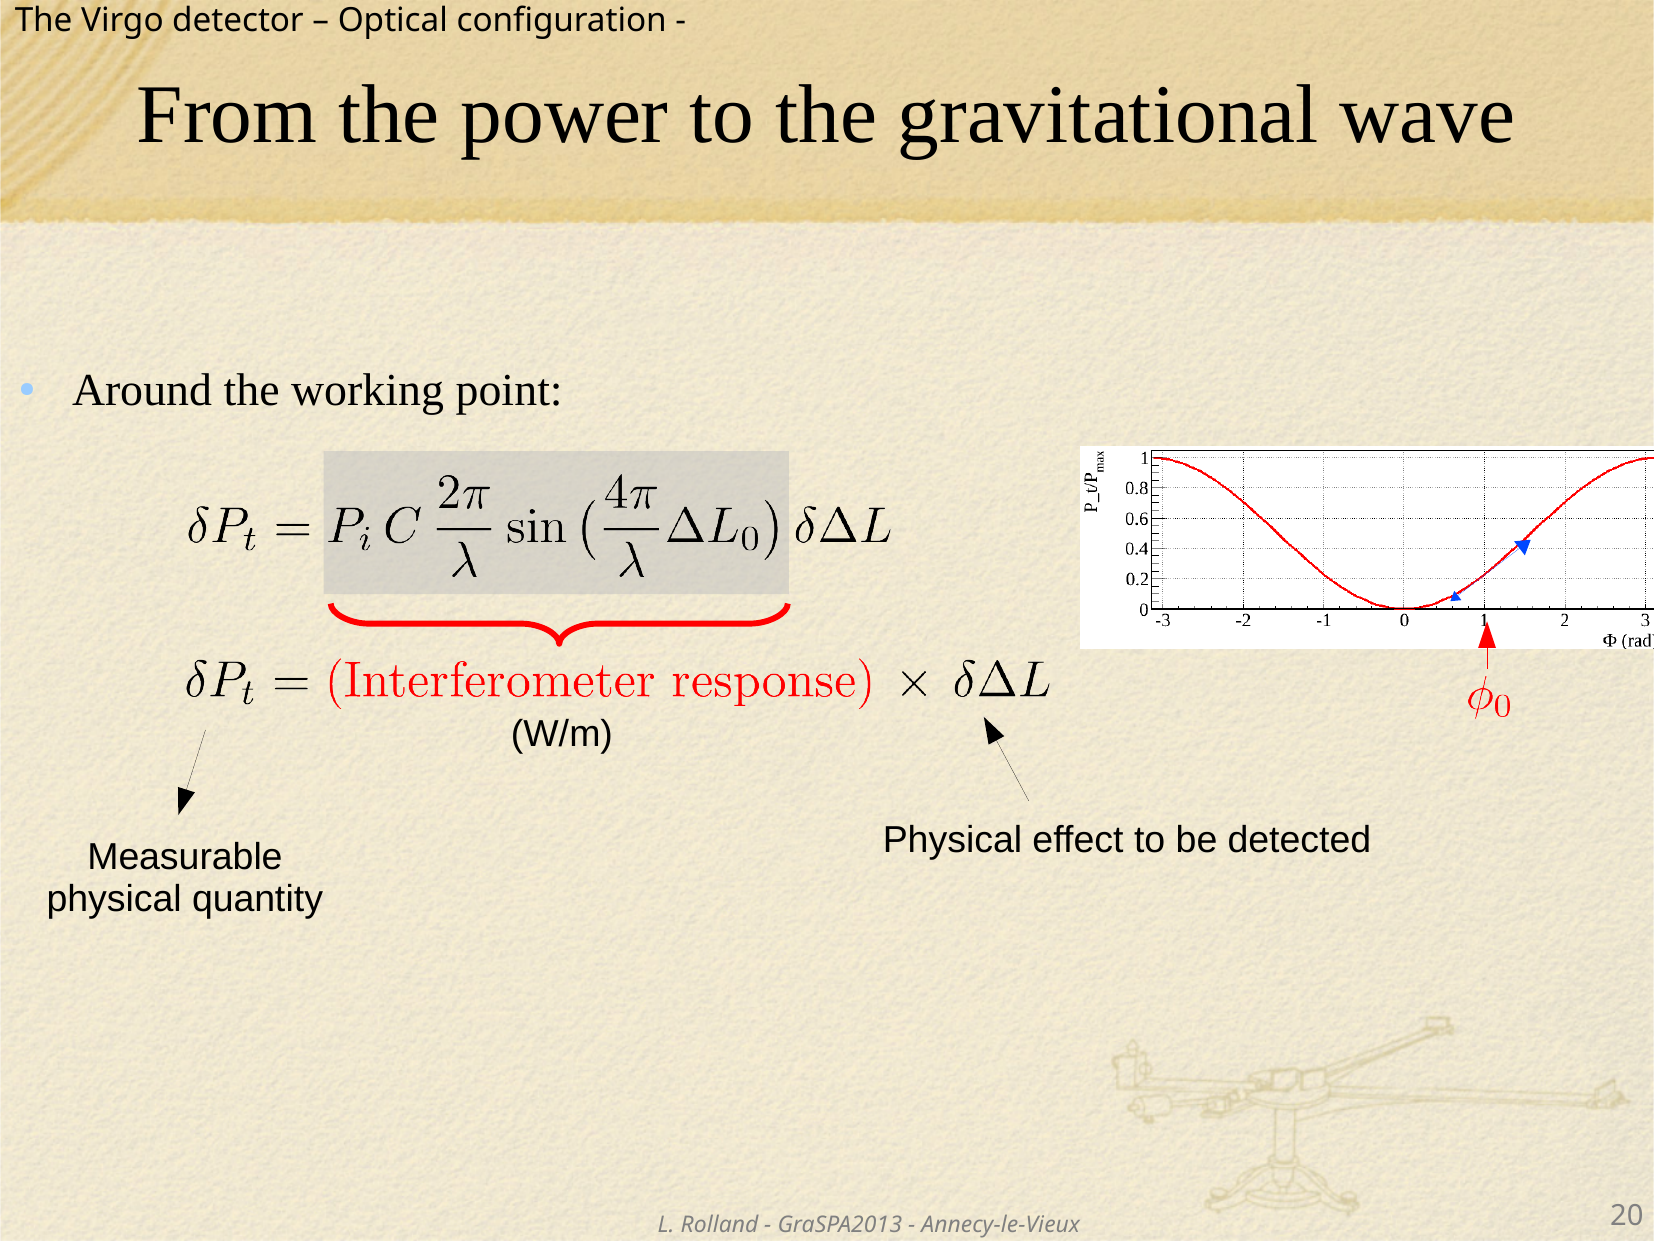

The Virgo detector – Optical configuration -
# From the power to the gravitational wave
Around the working point:
(W/m)
Physical effect to be detected
Measurable physical quantity